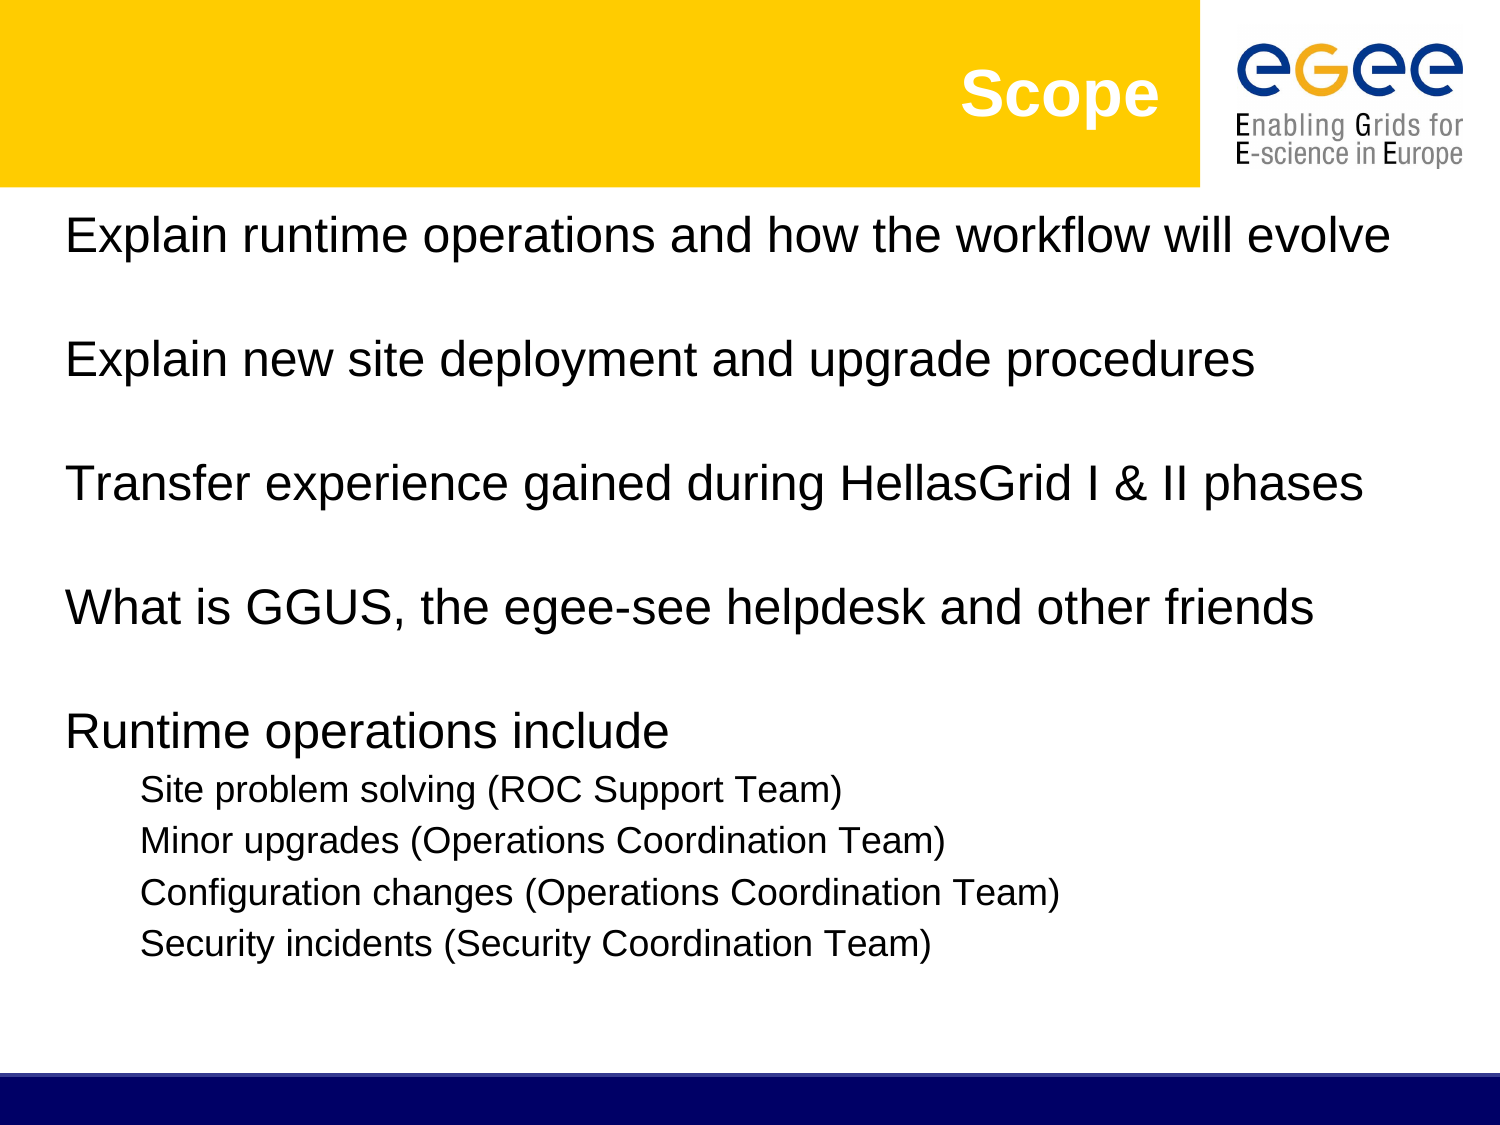

# Scope
Explain runtime operations and how the workflow will evolve
Explain new site deployment and upgrade procedures
Transfer experience gained during HellasGrid I & II phases
What is GGUS, the egee-see helpdesk and other friends
Runtime operations include
Site problem solving (ROC Support Team)
Minor upgrades (Operations Coordination Team)
Configuration changes (Operations Coordination Team)
Security incidents (Security Coordination Team)